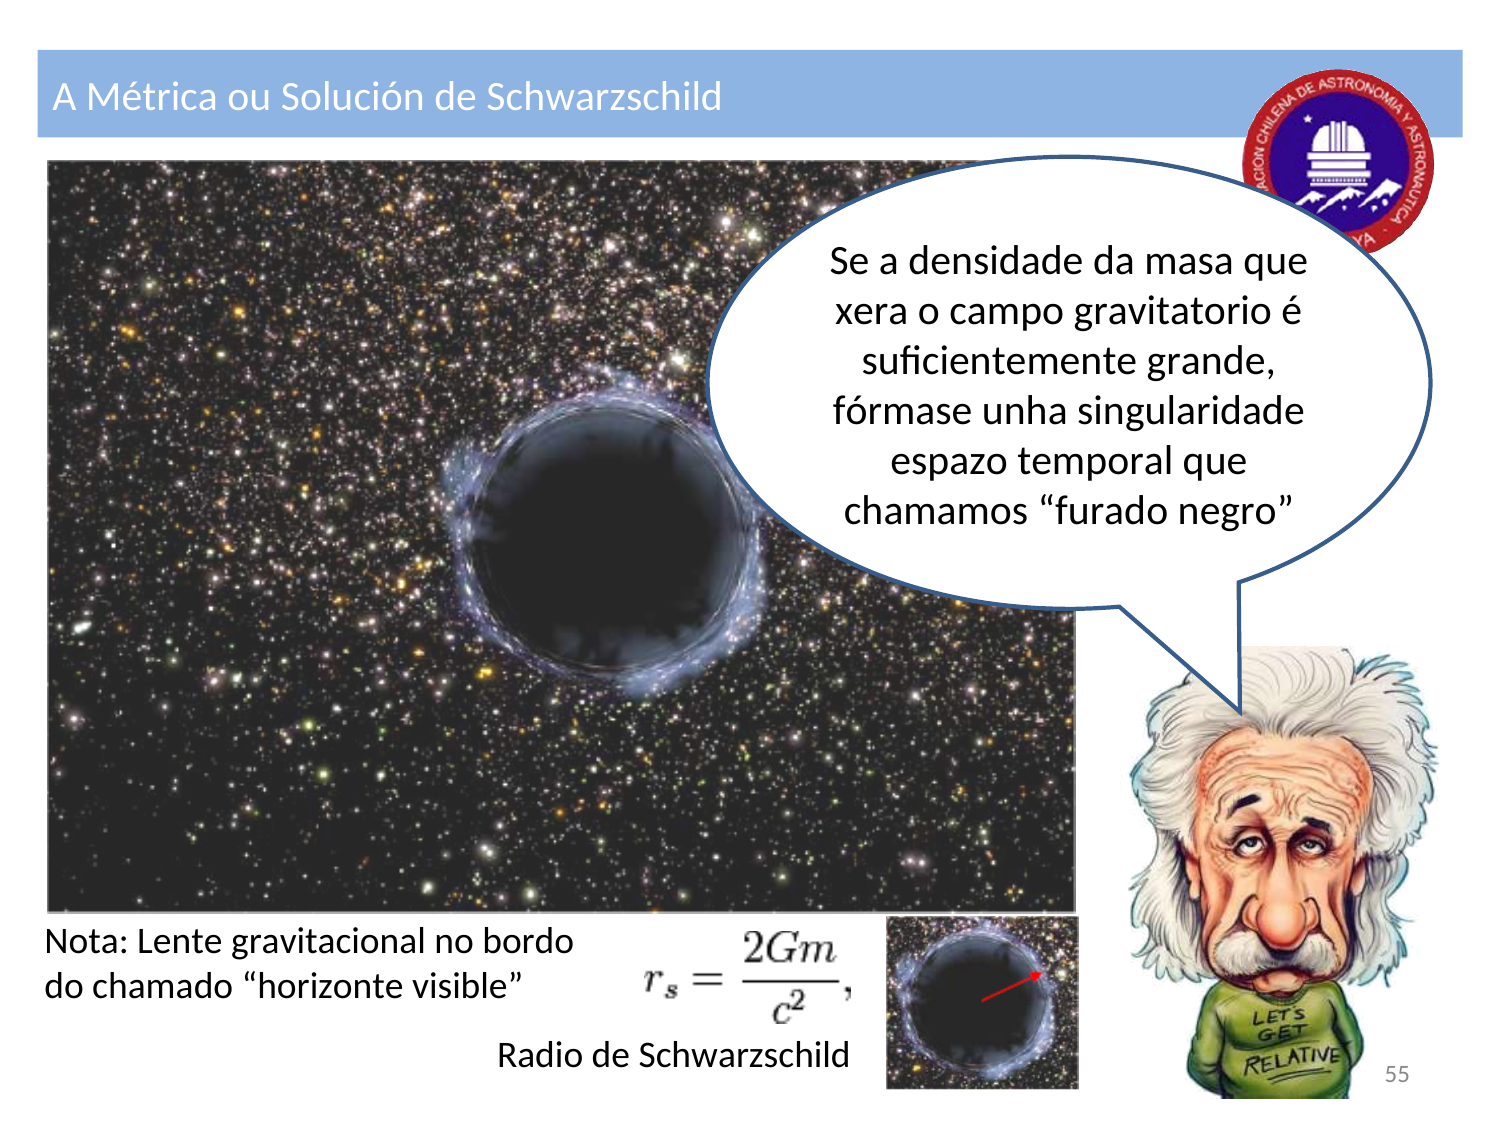

A Métrica ou Solución de Schwarzschild
Se a densidade da masa que xera o campo gravitatorio é suficientemente grande, fórmase unha singularidade espazo temporal que chamamos “furado negro”
Nota: Lente gravitacional no bordo
do chamado “horizonte visible”
Radio de Schwarzschild